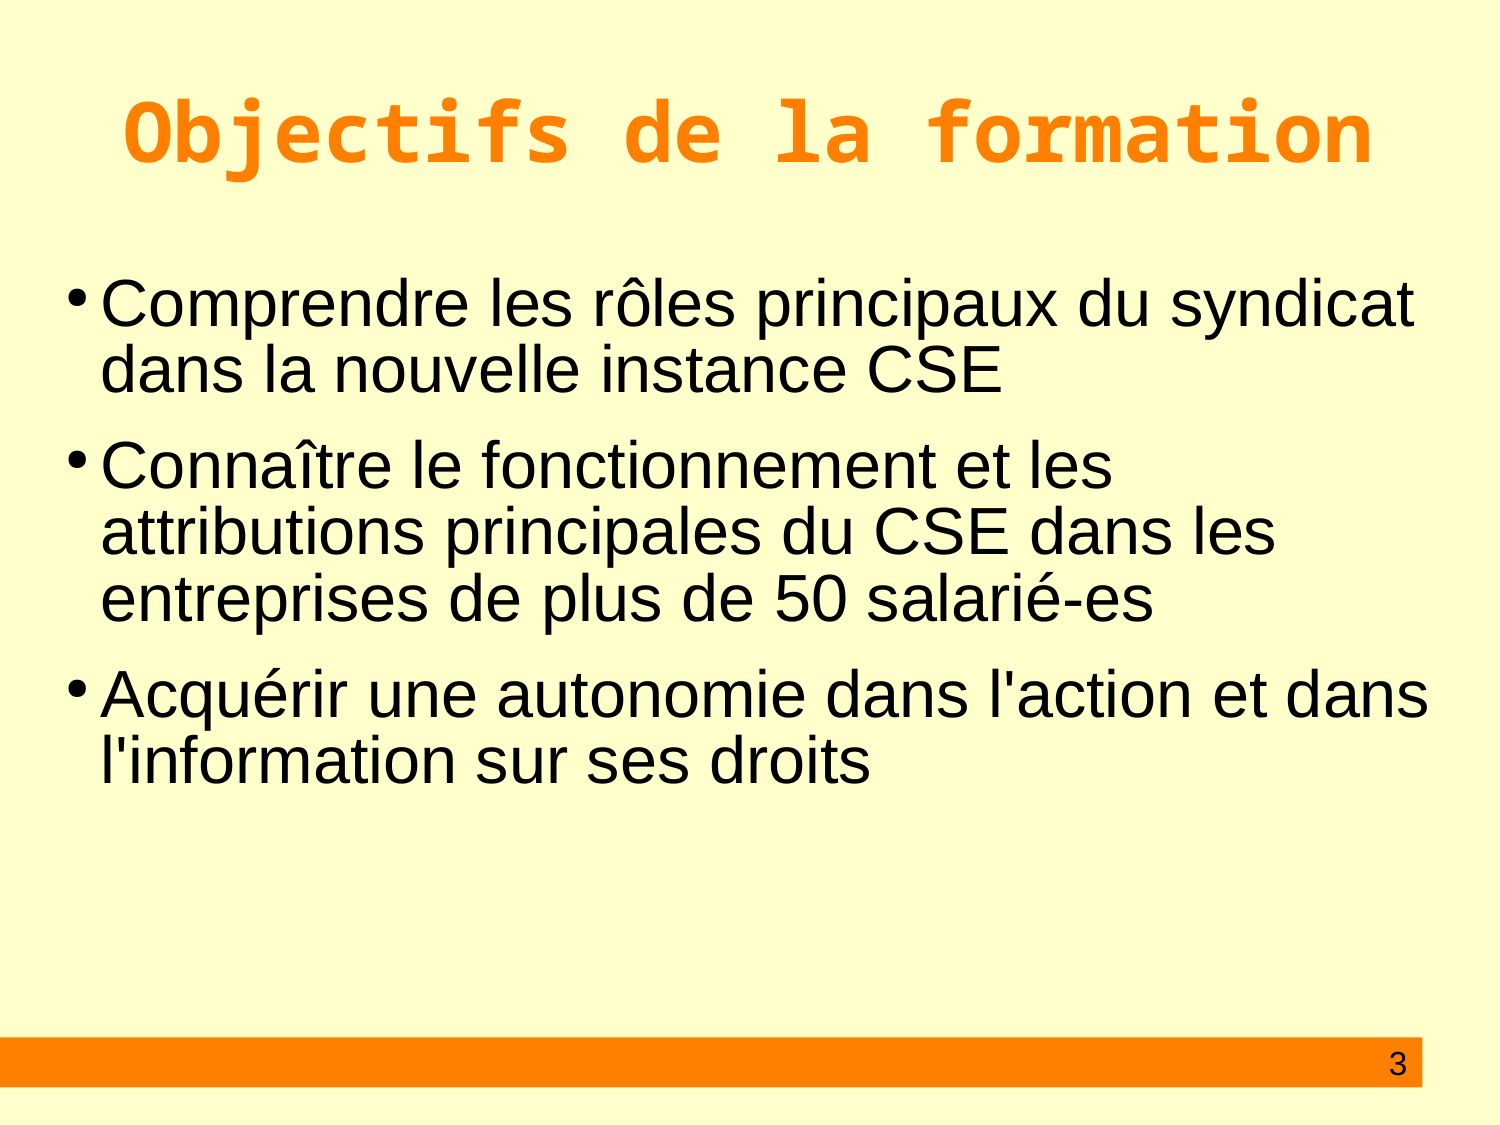

# Objectifs de la formation
Comprendre les rôles principaux du syndicat dans la nouvelle instance CSE
Connaître le fonctionnement et les attributions principales du CSE dans les entreprises de plus de 50 salarié-es
Acquérir une autonomie dans l'action et dans l'information sur ses droits